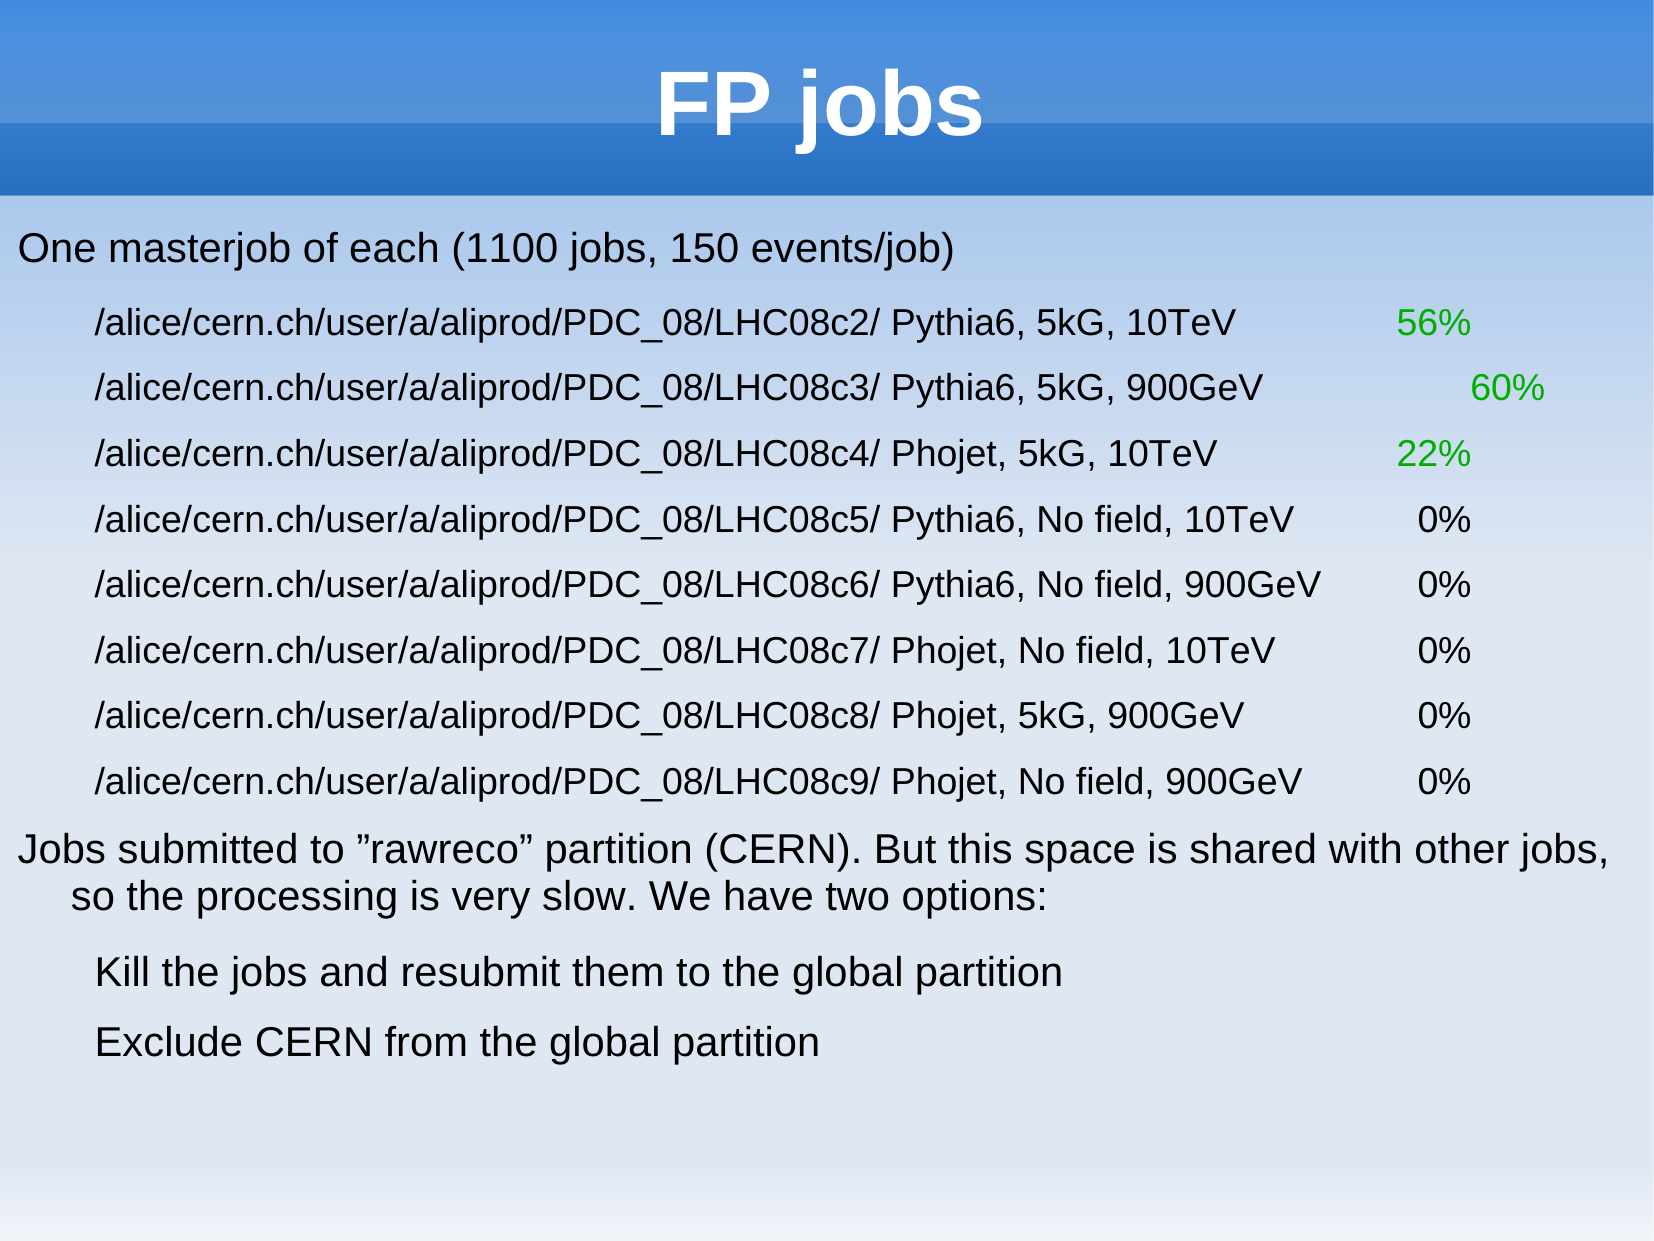

# FP jobs
One masterjob of each (1100 jobs, 150 events/job)
/alice/cern.ch/user/a/aliprod/PDC_08/LHC08c2/ Pythia6, 5kG, 10TeV			56%
/alice/cern.ch/user/a/aliprod/PDC_08/LHC08c3/ Pythia6, 5kG, 900GeV			60%
/alice/cern.ch/user/a/aliprod/PDC_08/LHC08c4/ Phojet, 5kG, 10TeV			22%
/alice/cern.ch/user/a/aliprod/PDC_08/LHC08c5/ Pythia6, No field, 10TeV		 0%
/alice/cern.ch/user/a/aliprod/PDC_08/LHC08c6/ Pythia6, No field, 900GeV		 0%
/alice/cern.ch/user/a/aliprod/PDC_08/LHC08c7/ Phojet, No field, 10TeV		 0%
/alice/cern.ch/user/a/aliprod/PDC_08/LHC08c8/ Phojet, 5kG, 900GeV			 0%
/alice/cern.ch/user/a/aliprod/PDC_08/LHC08c9/ Phojet, No field, 900GeV		 0%
Jobs submitted to ”rawreco” partition (CERN). But this space is shared with other jobs, so the processing is very slow. We have two options:
Kill the jobs and resubmit them to the global partition
Exclude CERN from the global partition